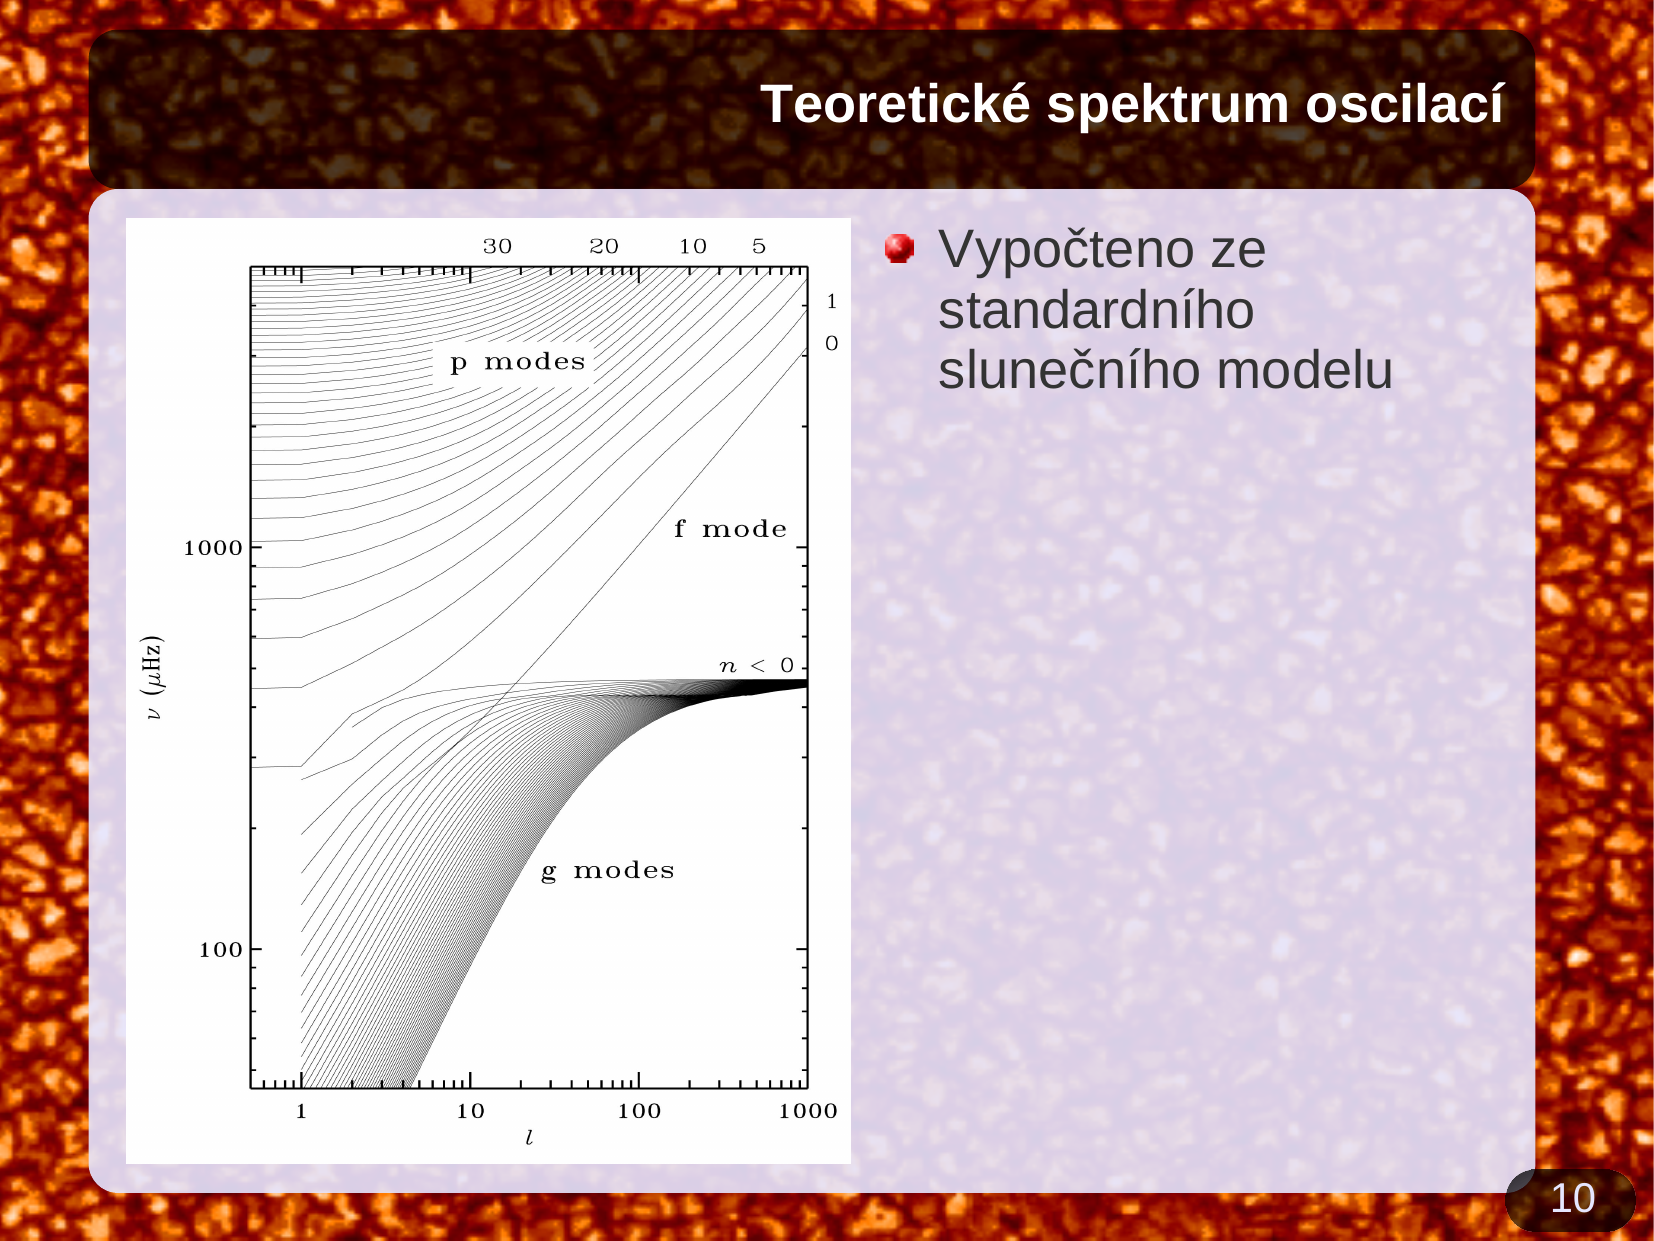

# Teoretické spektrum oscilací
Vypočteno ze standardního slunečního modelu